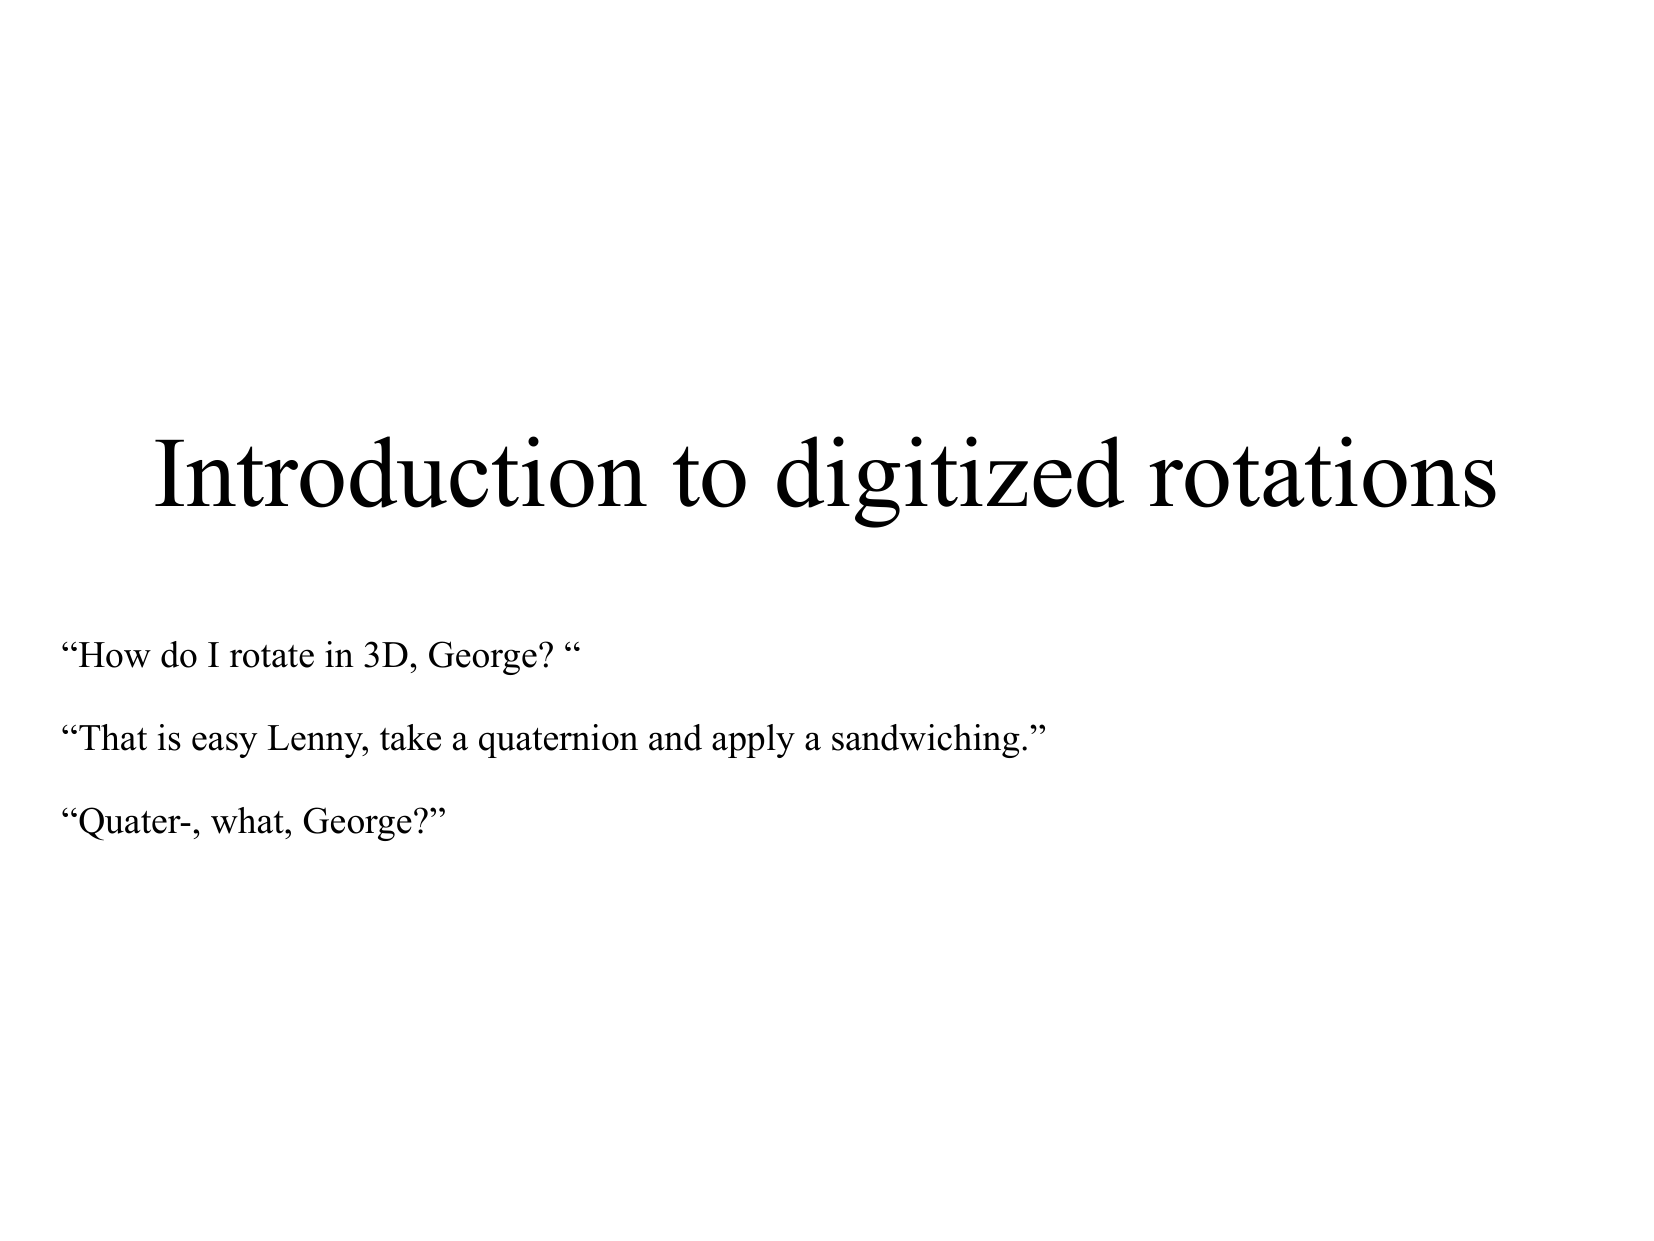

# Introduction to digitized rotations
“How do I rotate in 3D, George? “
“That is easy Lenny, take a quaternion and apply a sandwiching.”
“Quater-, what, George?”